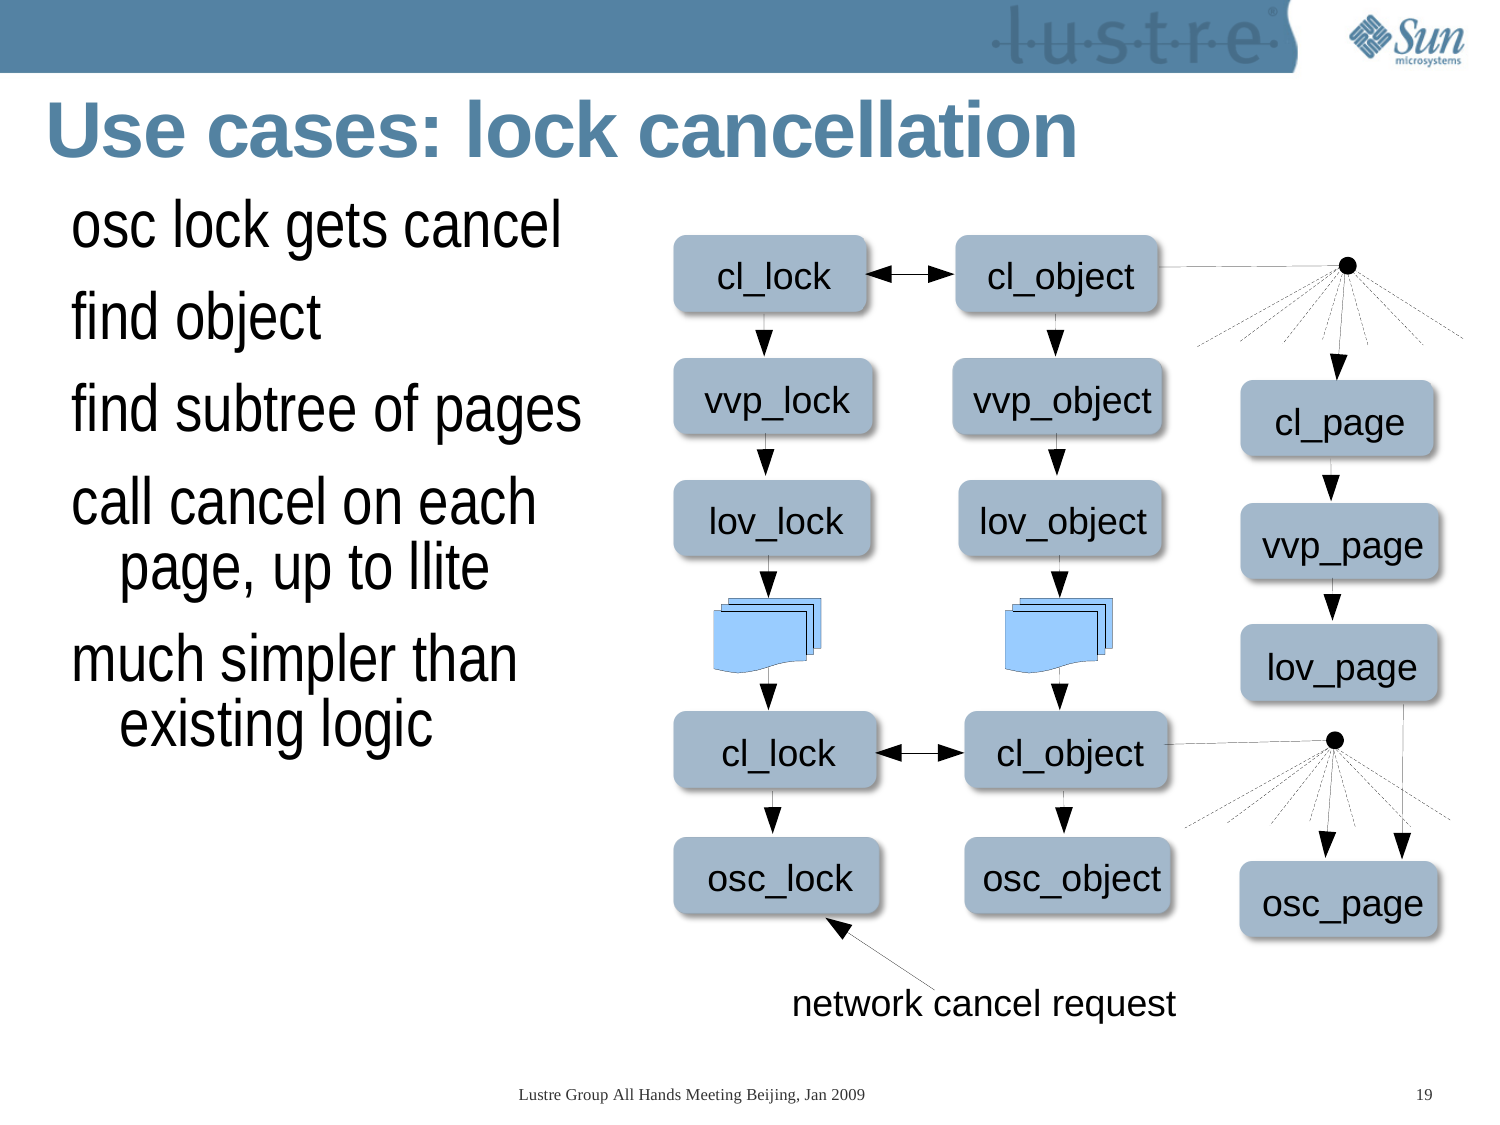

Use cases: lock cancellation
# osc lock gets cancel
find object
find subtree of pages
call cancel on each page, up to llite
much simpler than existing logic